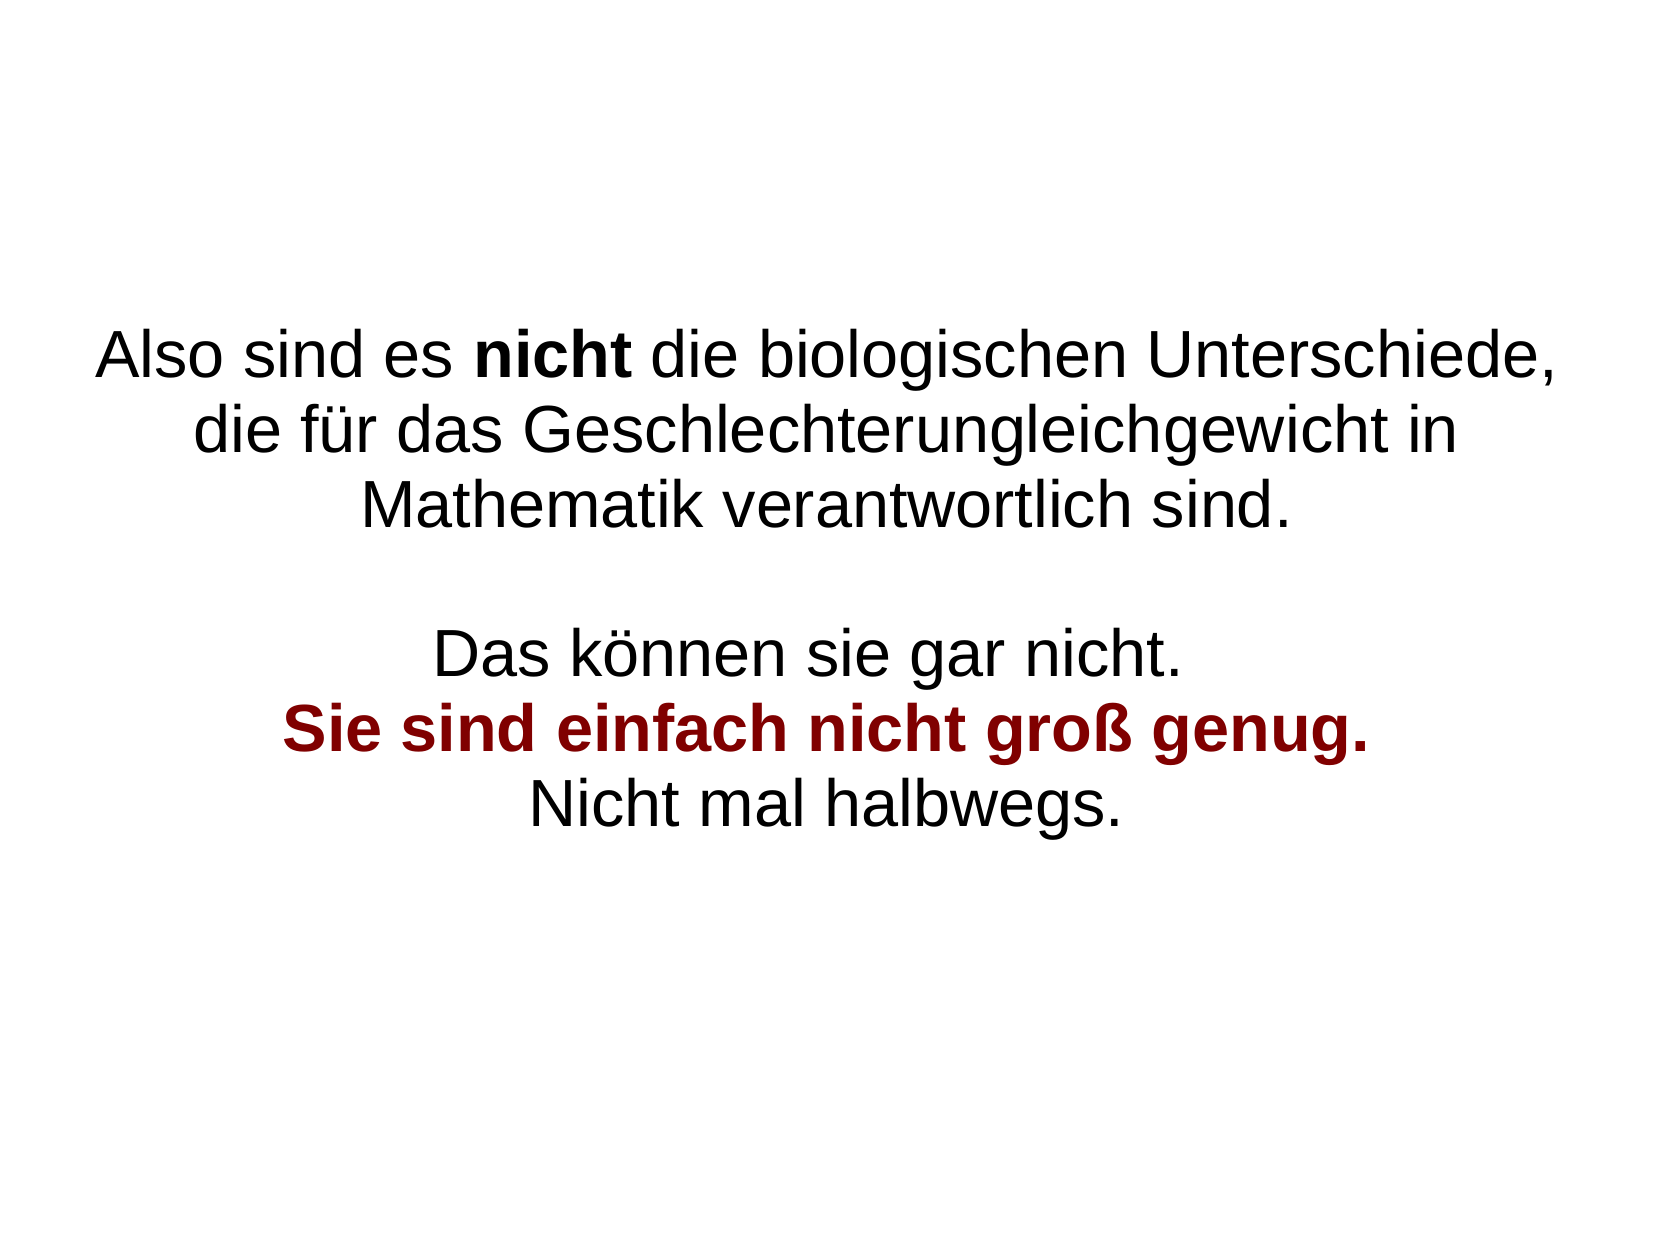

# Also sind es nicht die biologischen Unterschiede, die für das Geschlechterungleichgewicht in Mathematik verantwortlich sind.
Das können sie gar nicht.
Sie sind einfach nicht groß genug.
Nicht mal halbwegs.